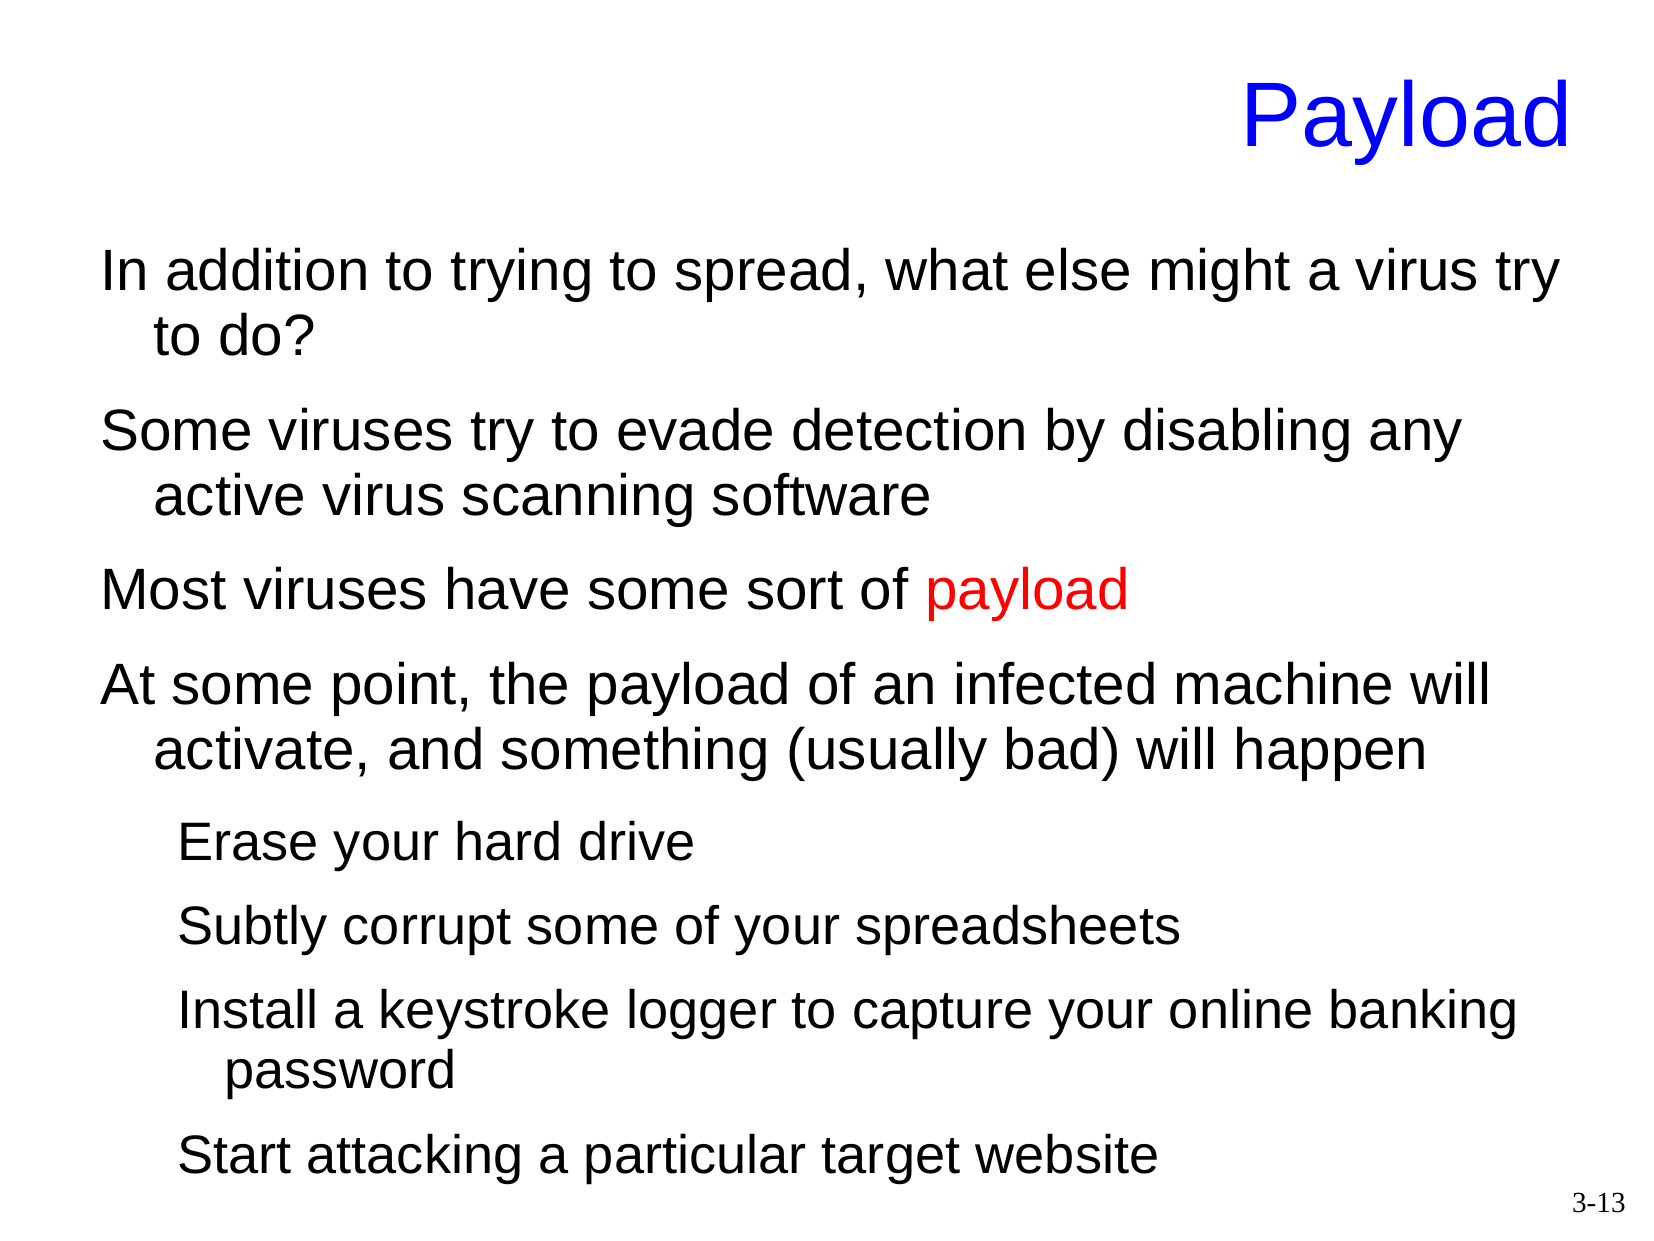

# Payload
In addition to trying to spread, what else might a virus try to do?
Some viruses try to evade detection by disabling any active virus scanning software
Most viruses have some sort of payload
At some point, the payload of an infected machine will activate, and something (usually bad) will happen
Erase your hard drive
Subtly corrupt some of your spreadsheets
Install a keystroke logger to capture your online banking password
Start attacking a particular target website